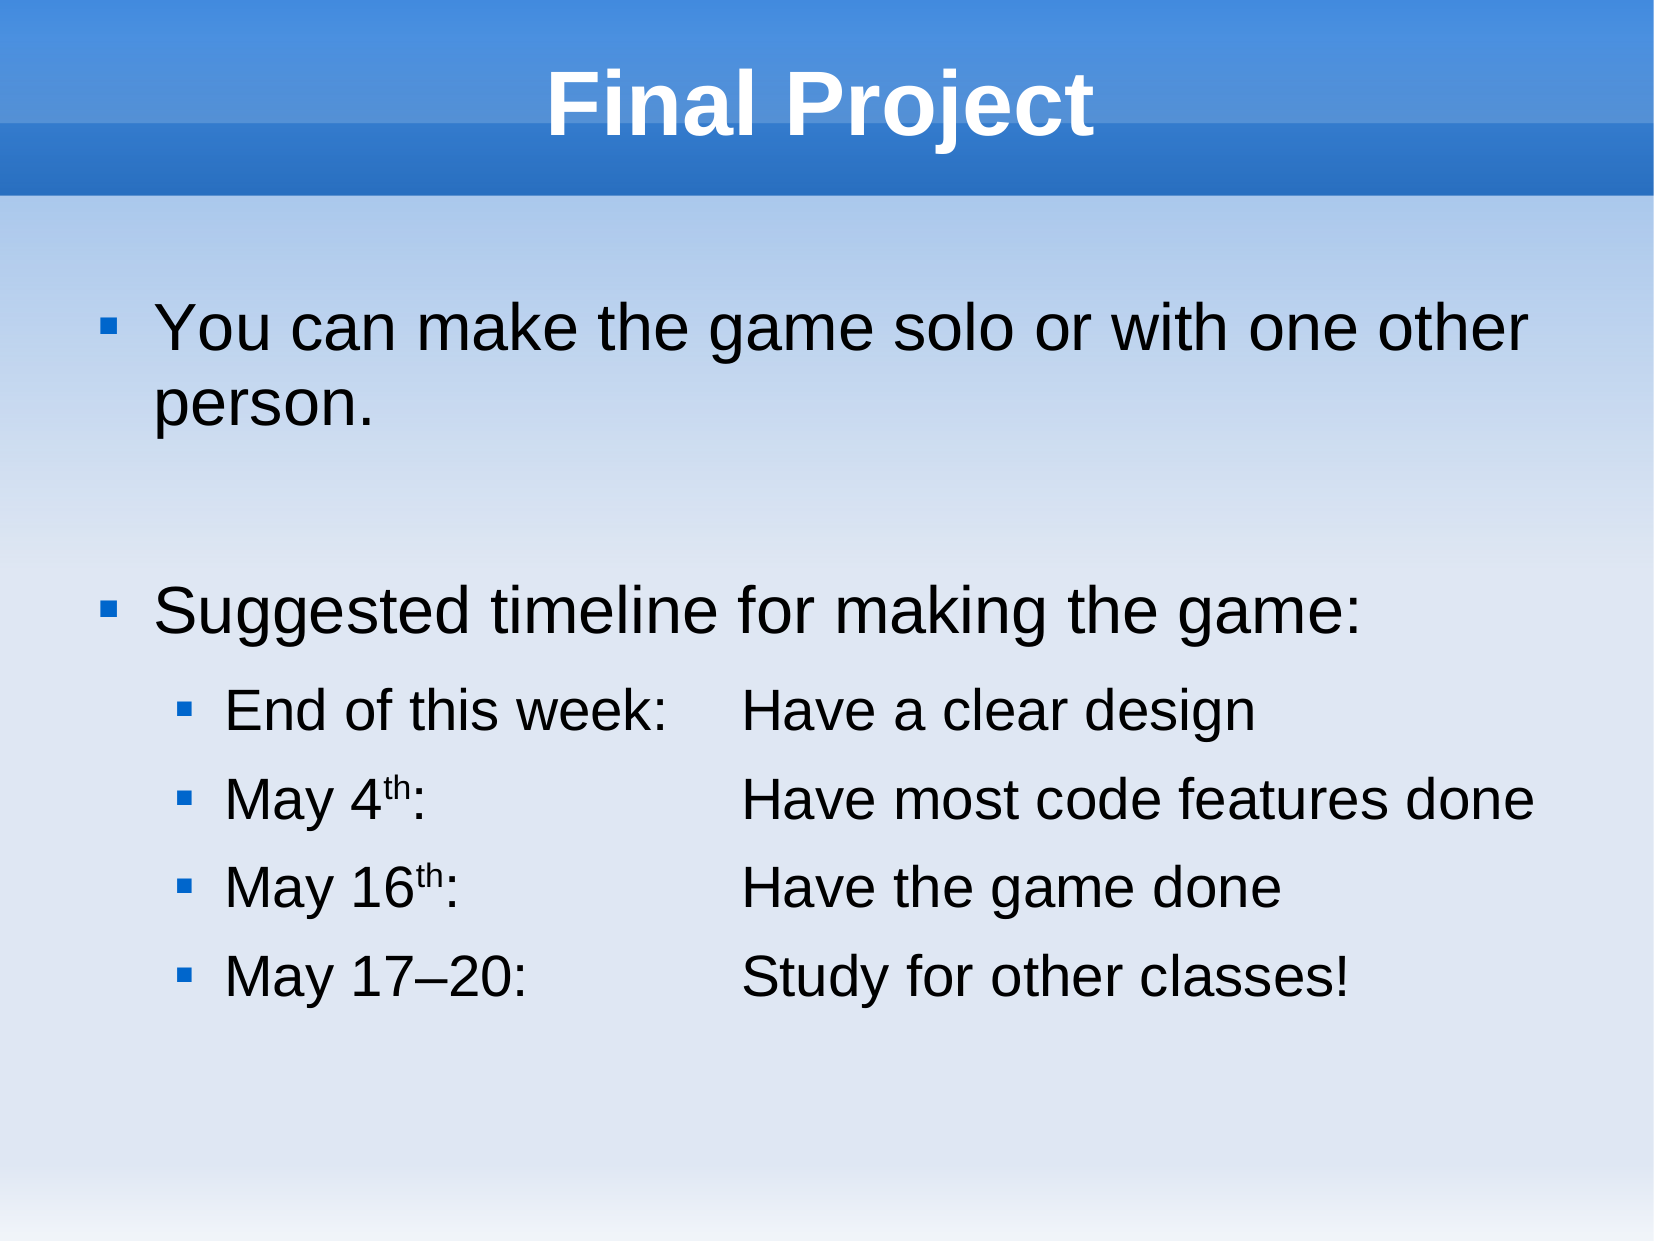

# Final Project
You can make the game solo or with one other person.
Suggested timeline for making the game:
End of this week:	Have a clear design
May 4th:					Have most code features done
May 16th:				Have the game done
May 17–20:			Study for other classes!